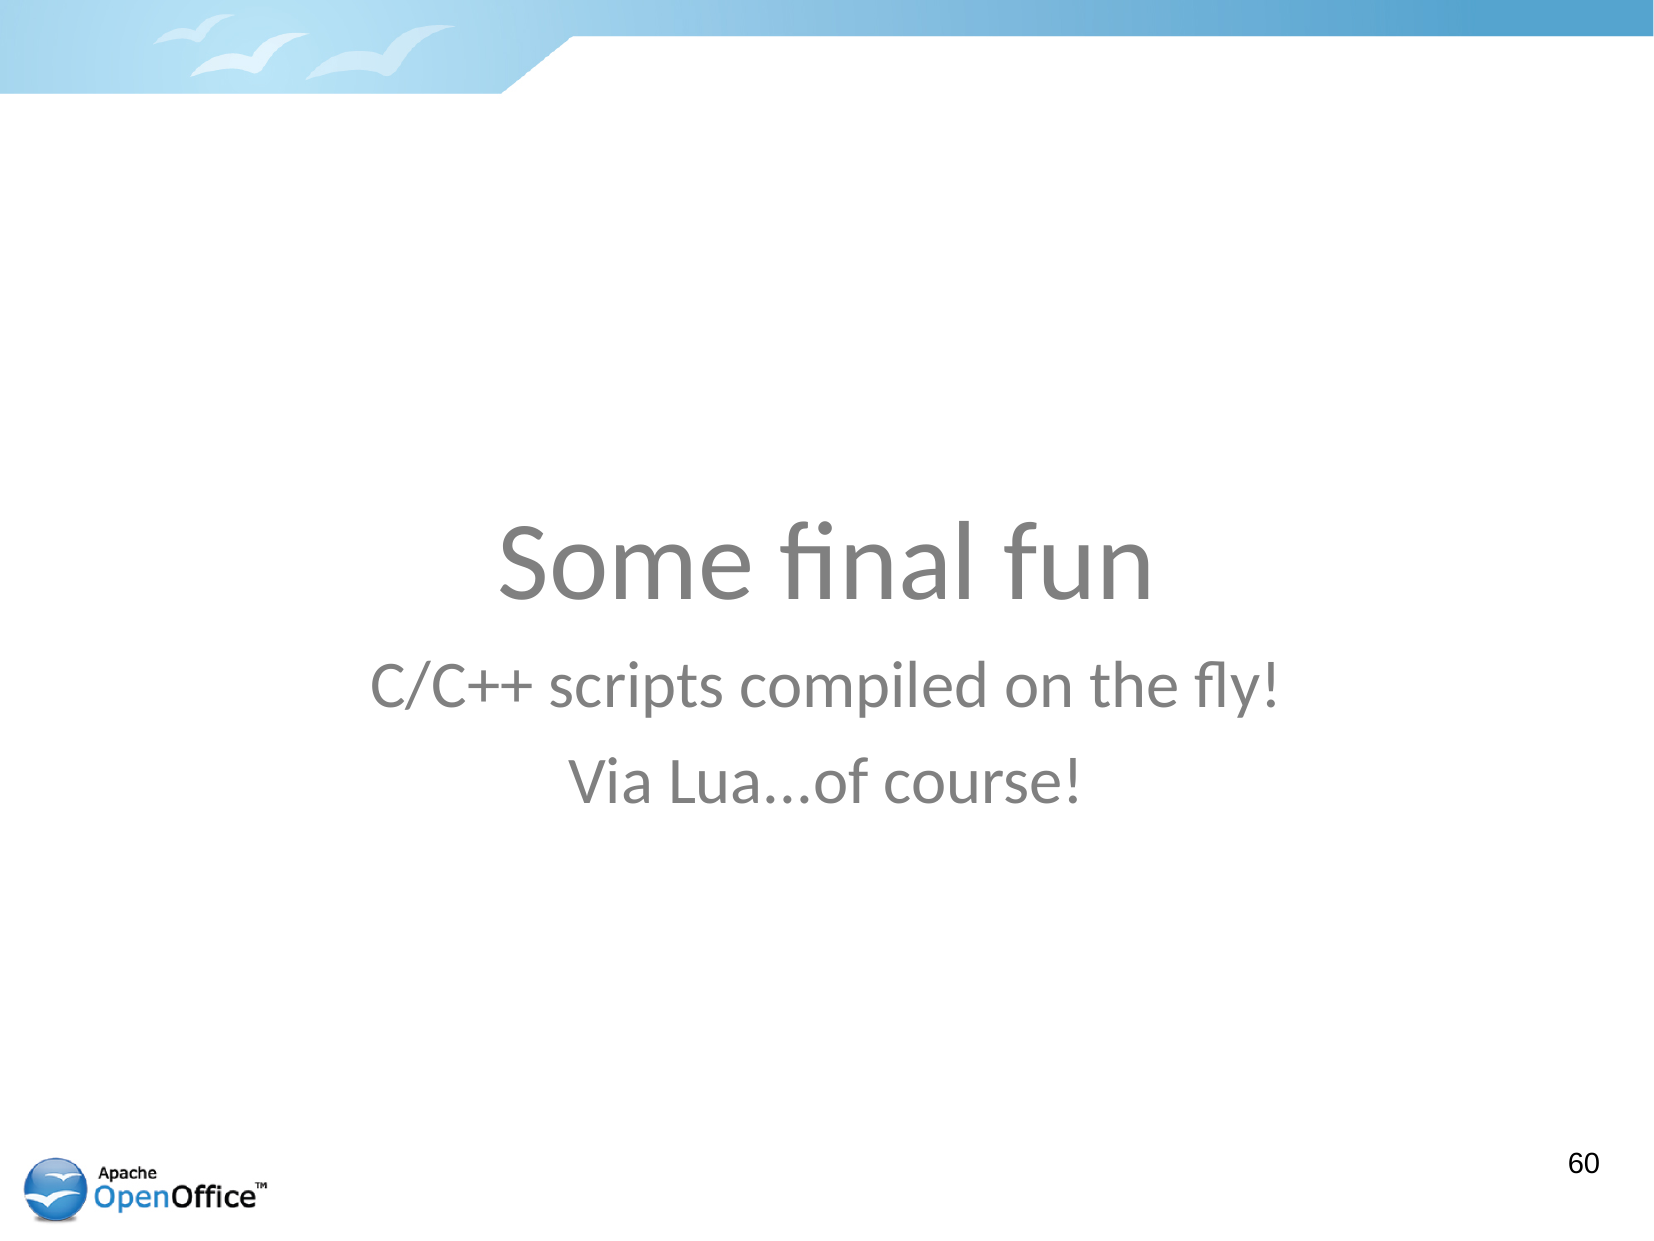

# Some final fun
C/C++ scripts compiled on the fly!
Via Lua...of course!
60